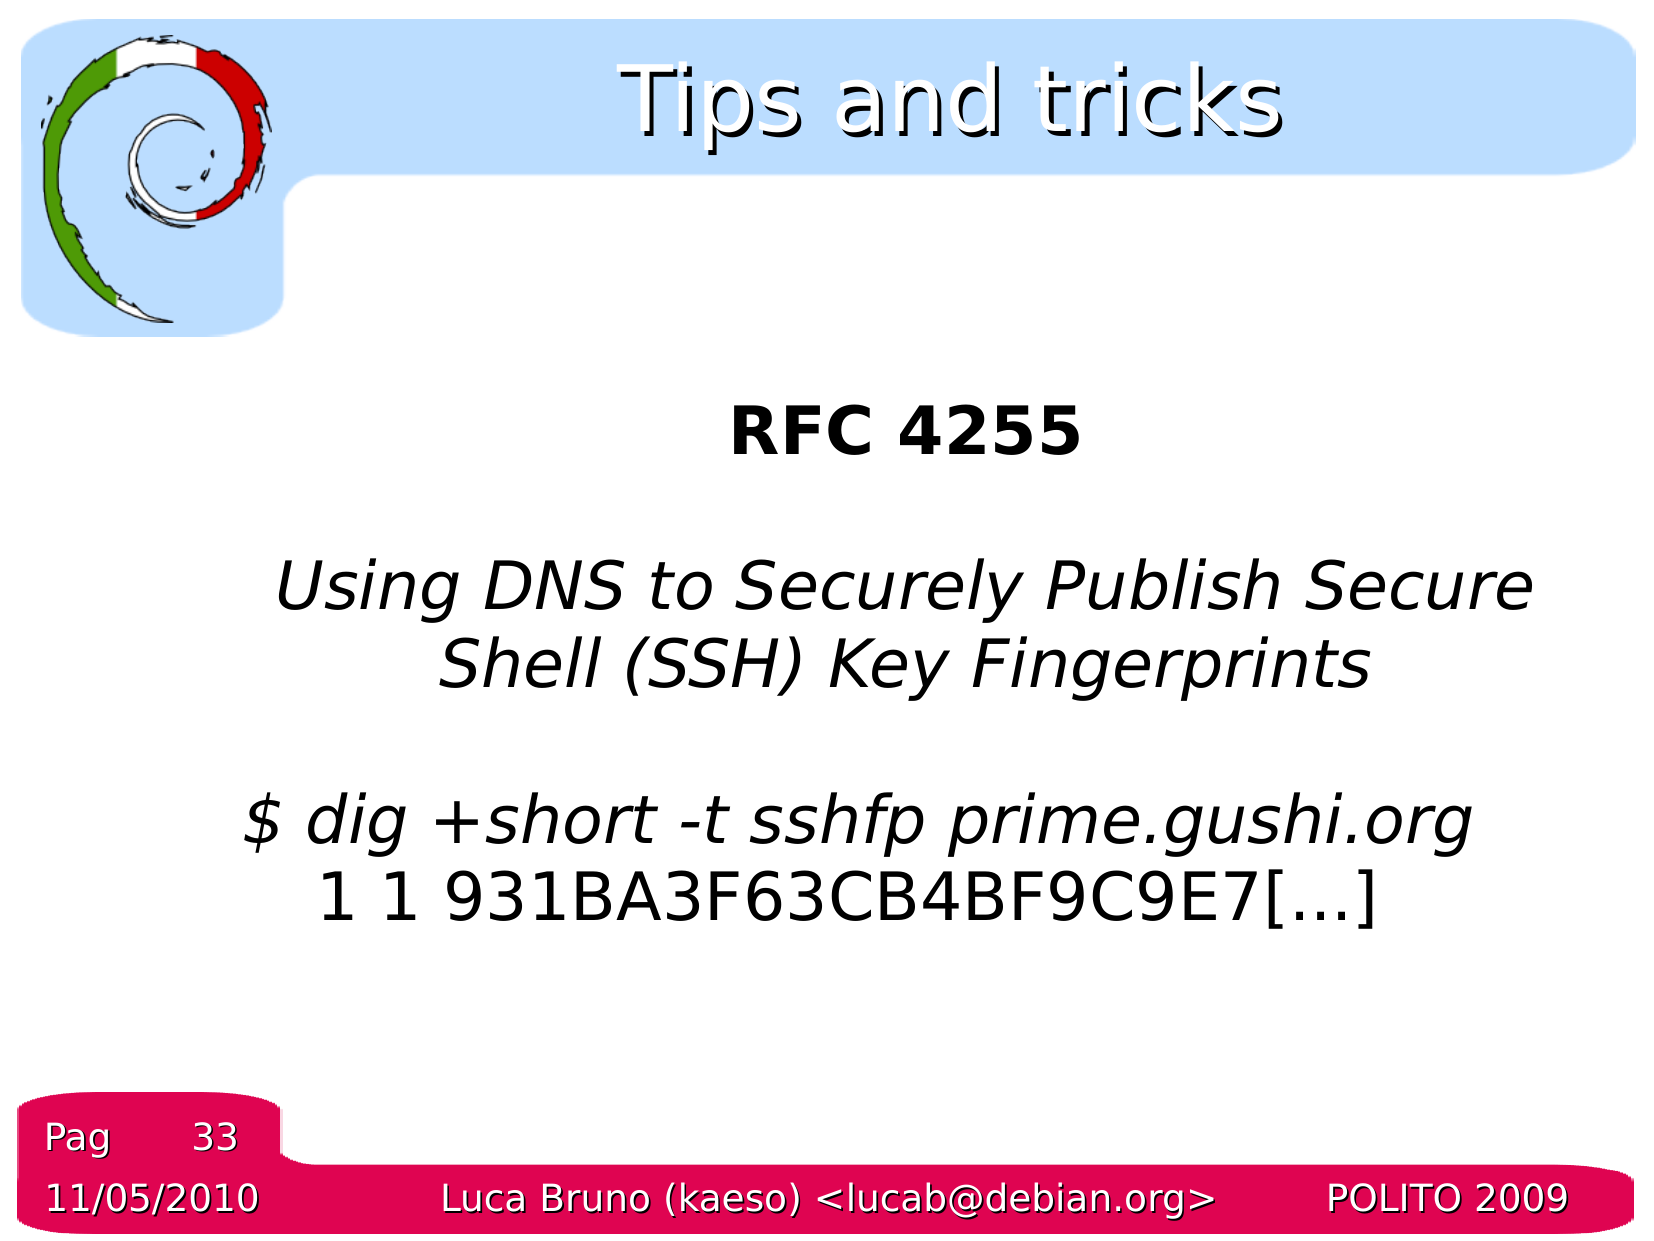

# Tips and tricks
RFC 4255
Using DNS to Securely Publish Secure Shell (SSH) Key Fingerprints
$ dig +short -t sshfp prime.gushi.org
	1 1 931BA3F63CB4BF9C9E7[...]
Pag
Luca Bruno (kaeso) <lucab@debian.org> 		POLITO 2009
11/05/2010